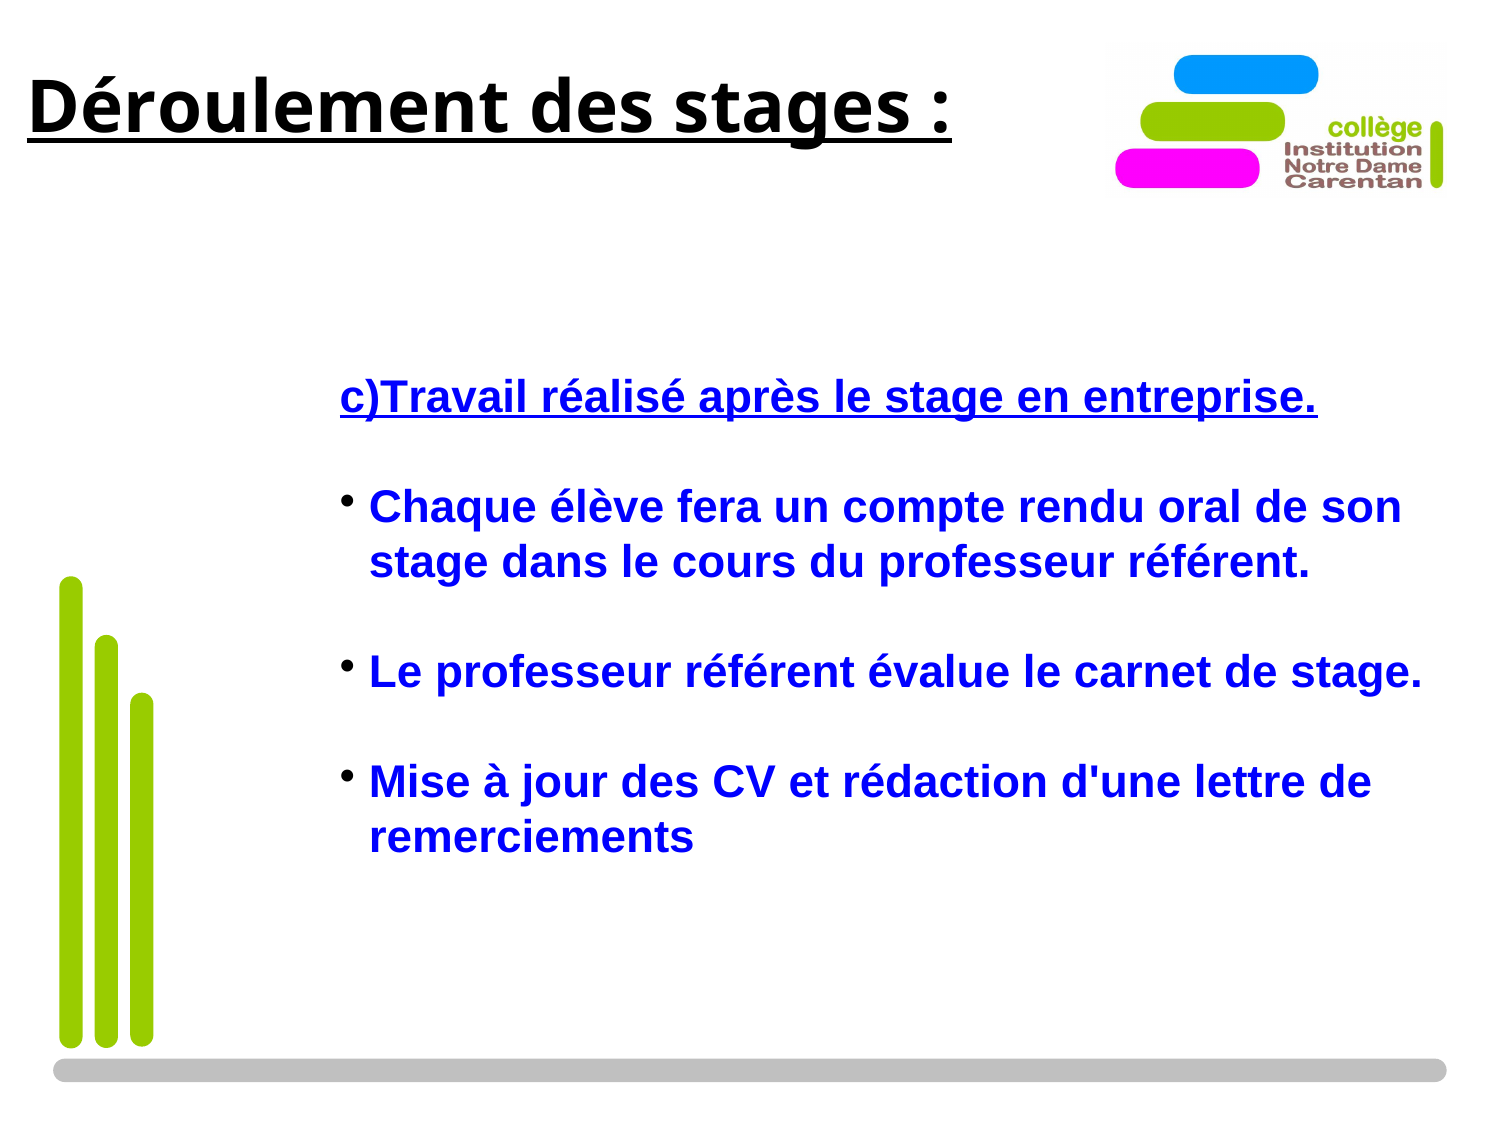

Déroulement des stages :
c)Travail réalisé après le stage en entreprise.
Chaque élève fera un compte rendu oral de son stage dans le cours du professeur référent.
Le professeur référent évalue le carnet de stage.
Mise à jour des CV et rédaction d'une lettre de remerciements